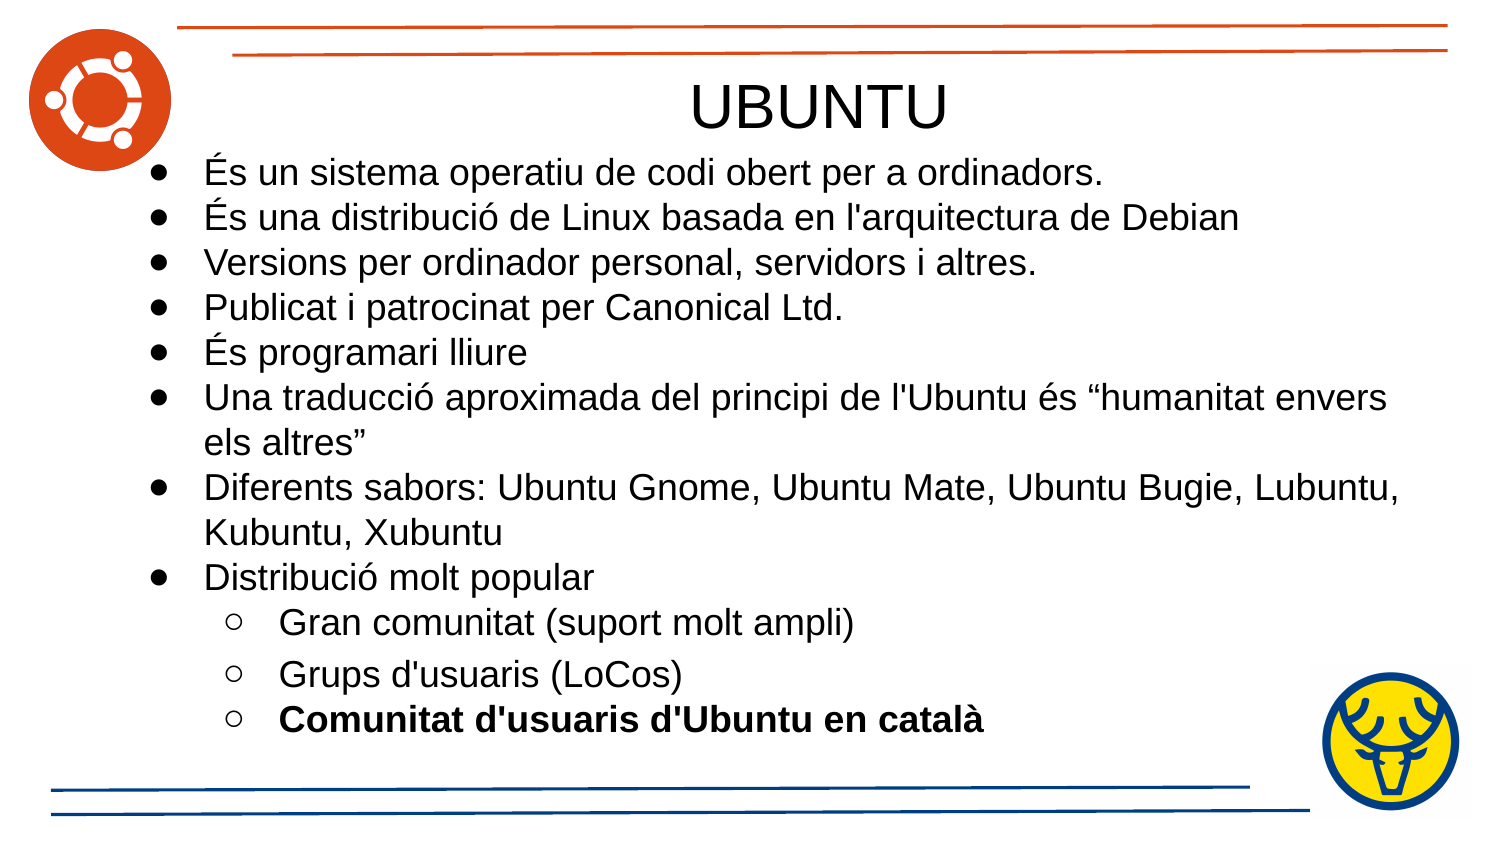

# UBUNTU
És un sistema operatiu de codi obert per a ordinadors.
És una distribució de Linux basada en l'arquitectura de Debian
Versions per ordinador personal, servidors i altres.
Publicat i patrocinat per Canonical Ltd.
És programari lliure
Una traducció aproximada del principi de l'Ubuntu és “humanitat envers els altres”
Diferents sabors: Ubuntu Gnome, Ubuntu Mate, Ubuntu Bugie, Lubuntu, Kubuntu, Xubuntu
Distribució molt popular
Gran comunitat (suport molt ampli)
Grups d'usuaris (LoCos)
Comunitat d'usuaris d'Ubuntu en català